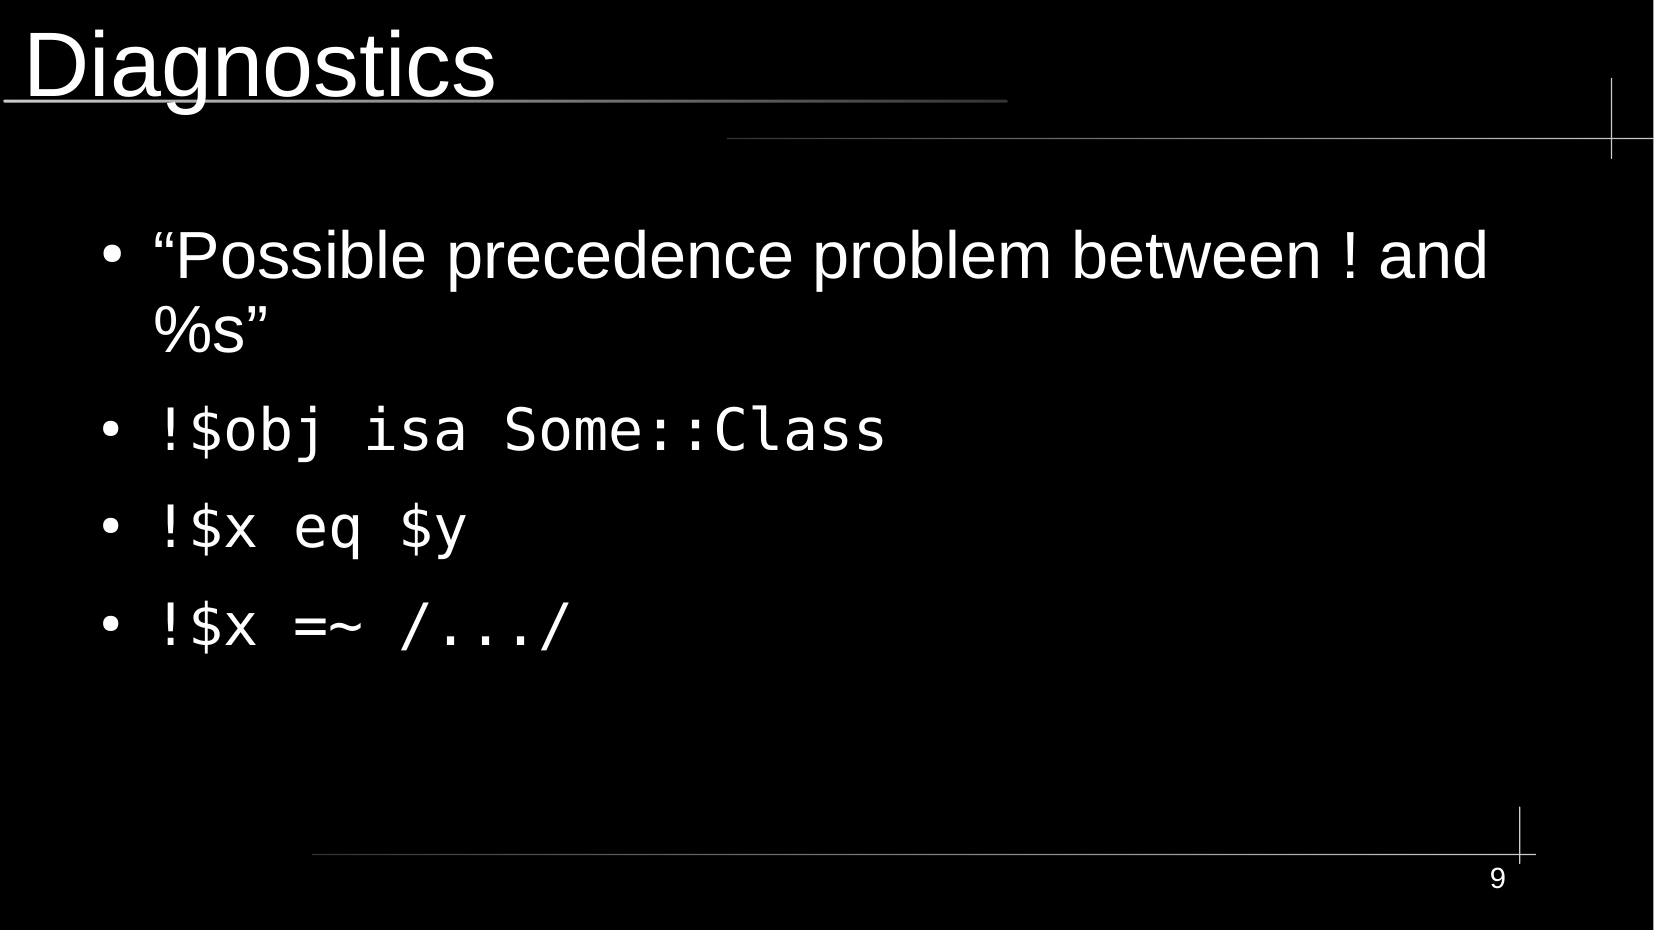

# Diagnostics
“Possible precedence problem between ! and %s”
!$obj isa Some::Class
!$x eq $y
!$x =~ /.../
9